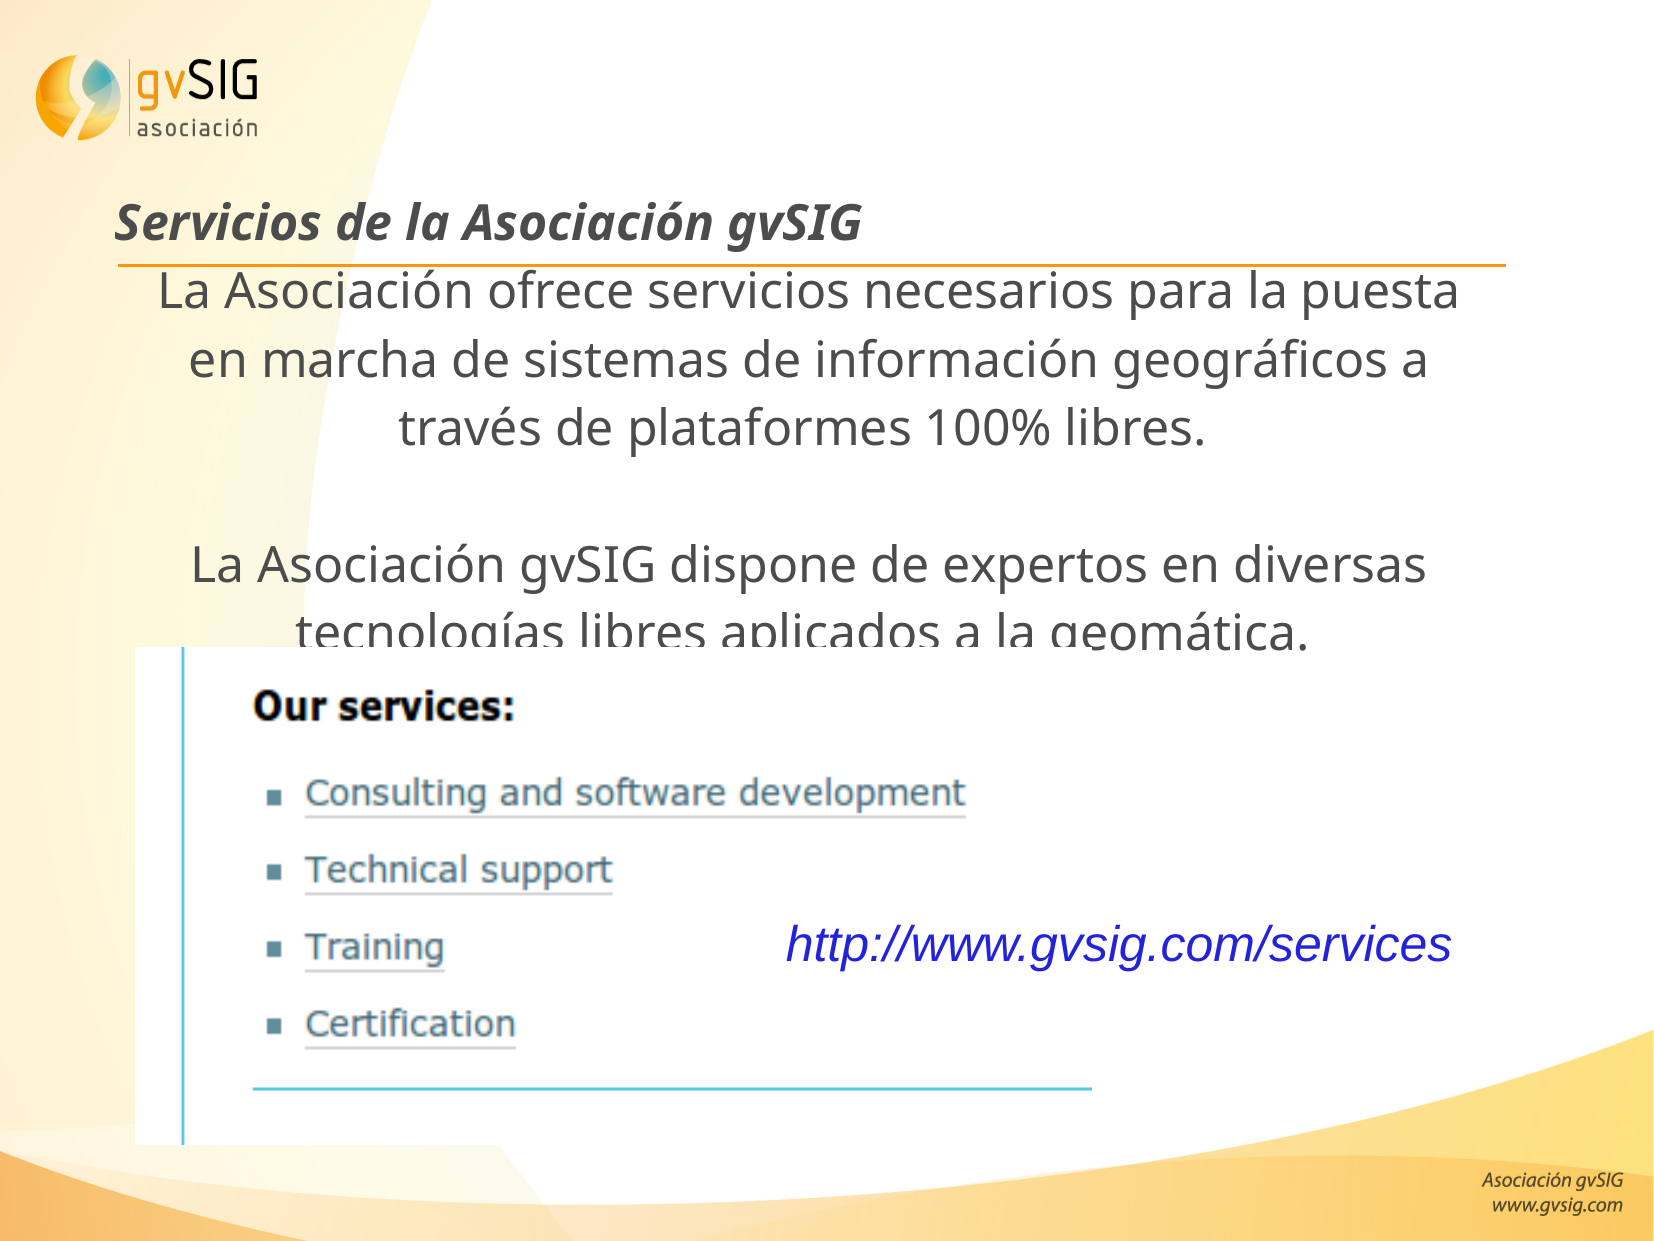

Servicios de la Asociación gvSIG
La Asociación ofrece servicios necesarios para la puesta en marcha de sistemas de información geográficos a través de plataformes 100% libres.
La Asociación gvSIG dispone de expertos en diversas tecnologías libres aplicados a la geomática.
http://www.gvsig.com/services